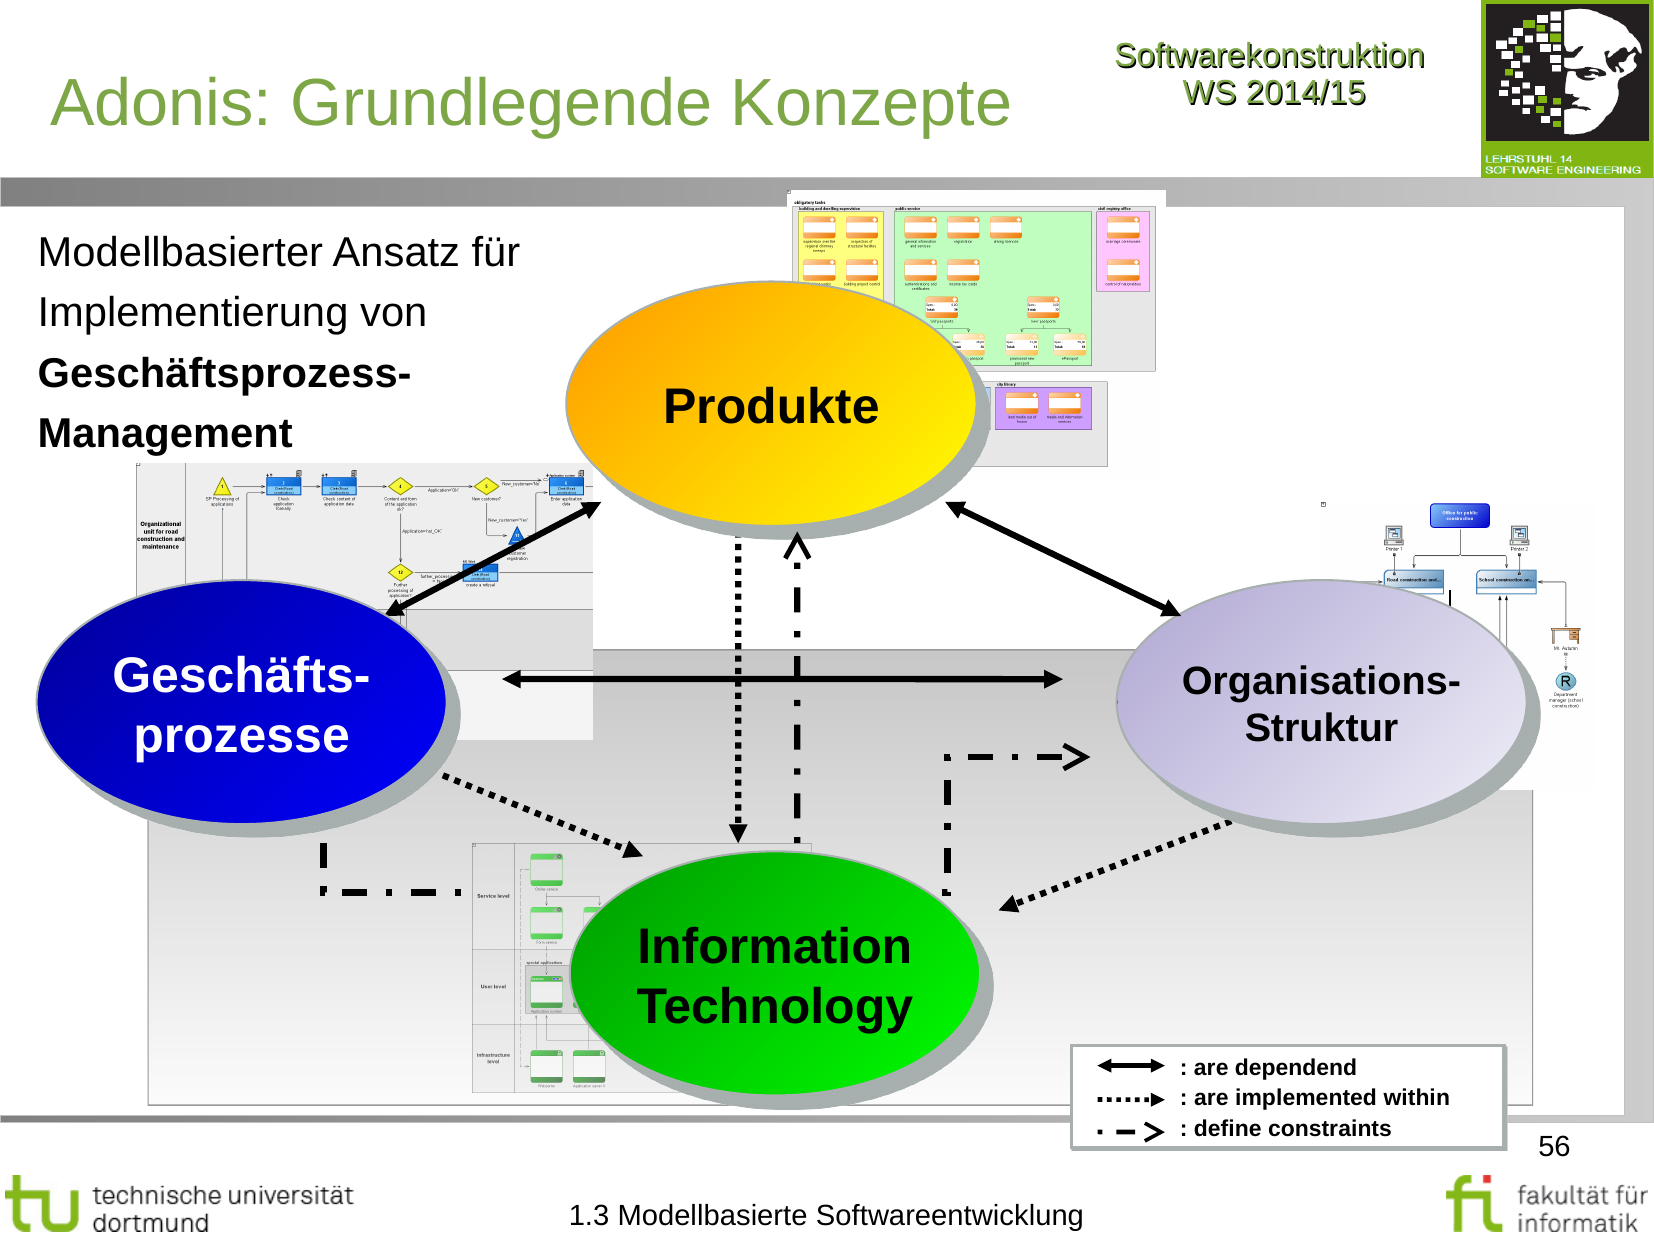

# Adonis: Grundlegende Konzepte
Modellbasierter Ansatz für
Implementierung von
Geschäftsprozess-
Management
Produkte
Geschäfts-
prozesse
Organisations-
Struktur
Information
Technology
: are dependend
: are implemented within
: define constraints
56
1.3 Modellbasierte Softwareentwicklung